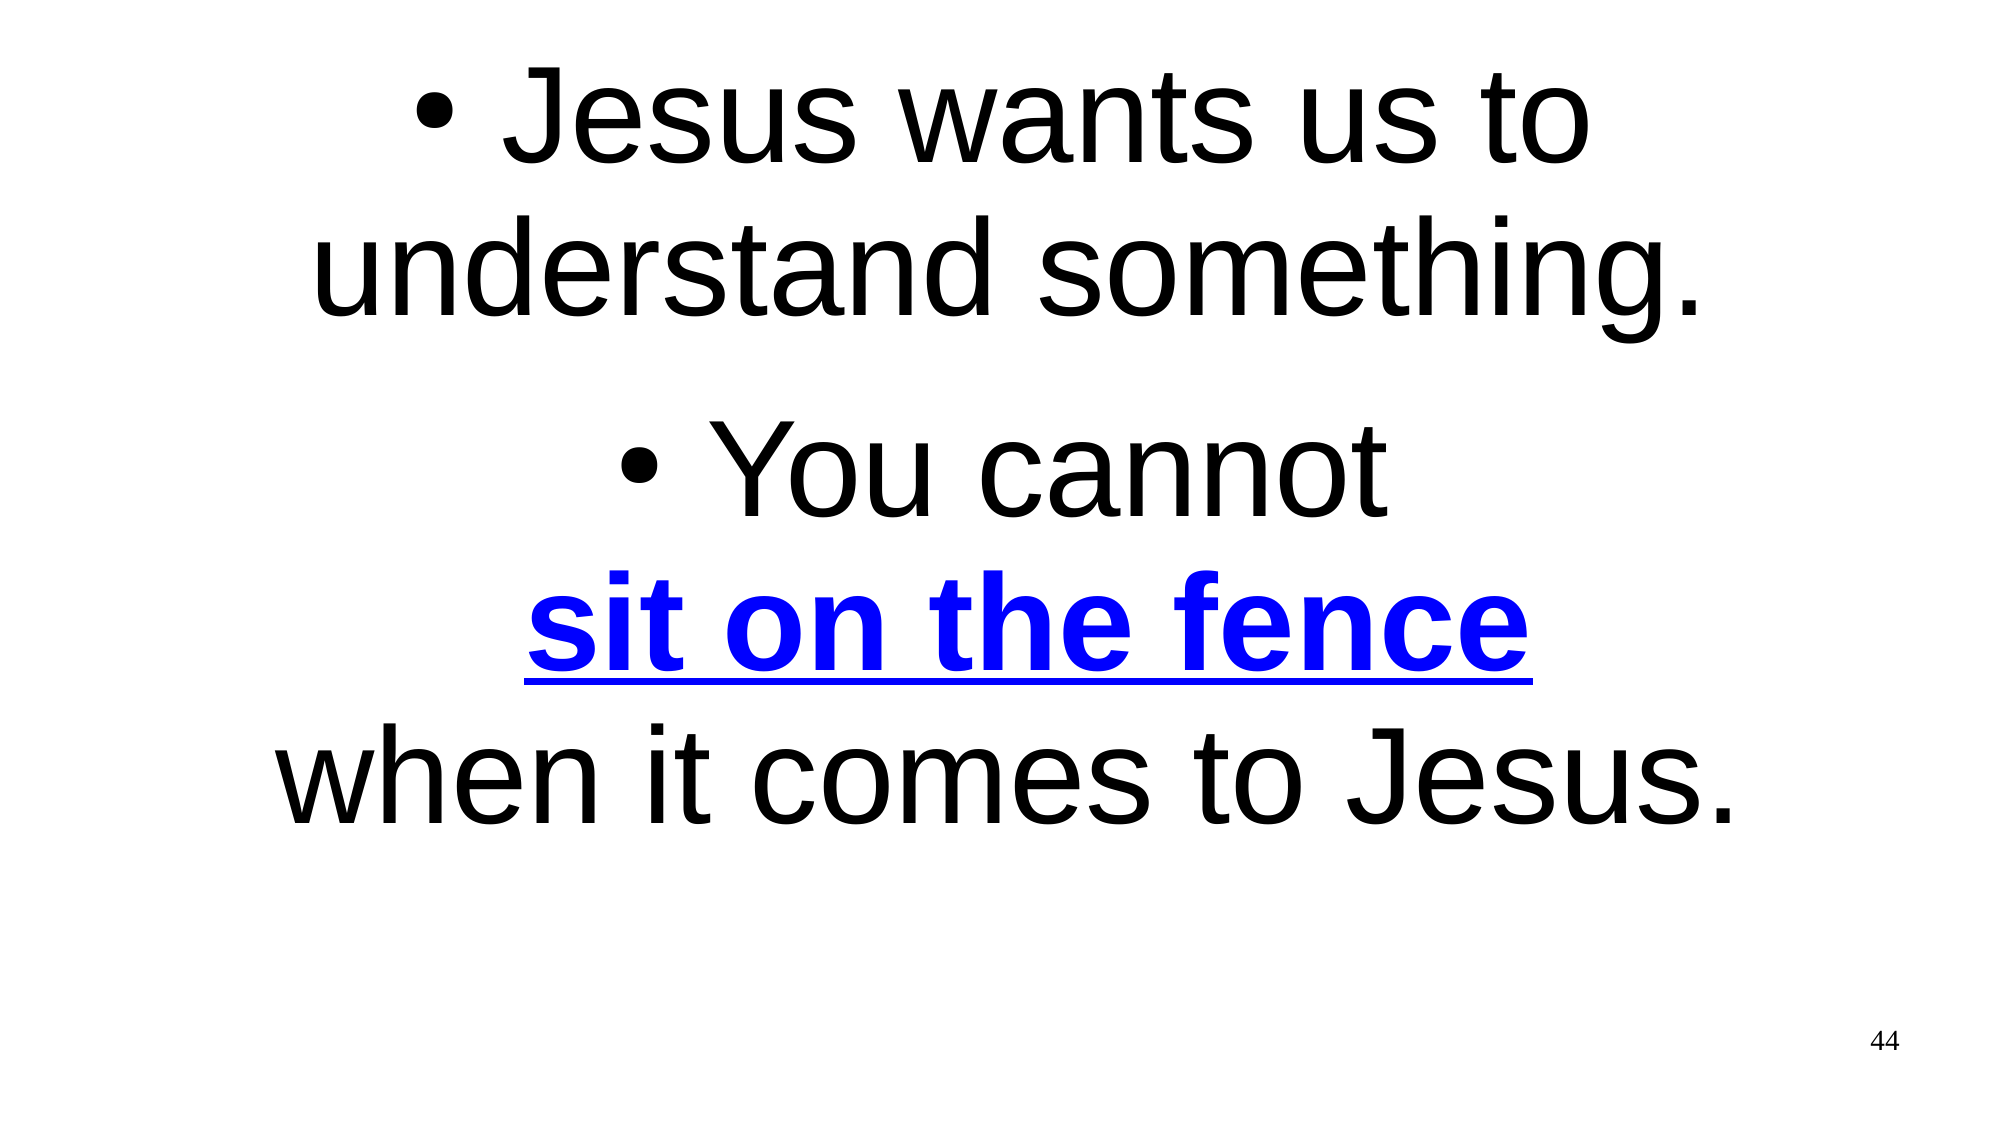

# Jesus wants us to understand something.
 You cannot
sit on the fence
when it comes to Jesus.
44